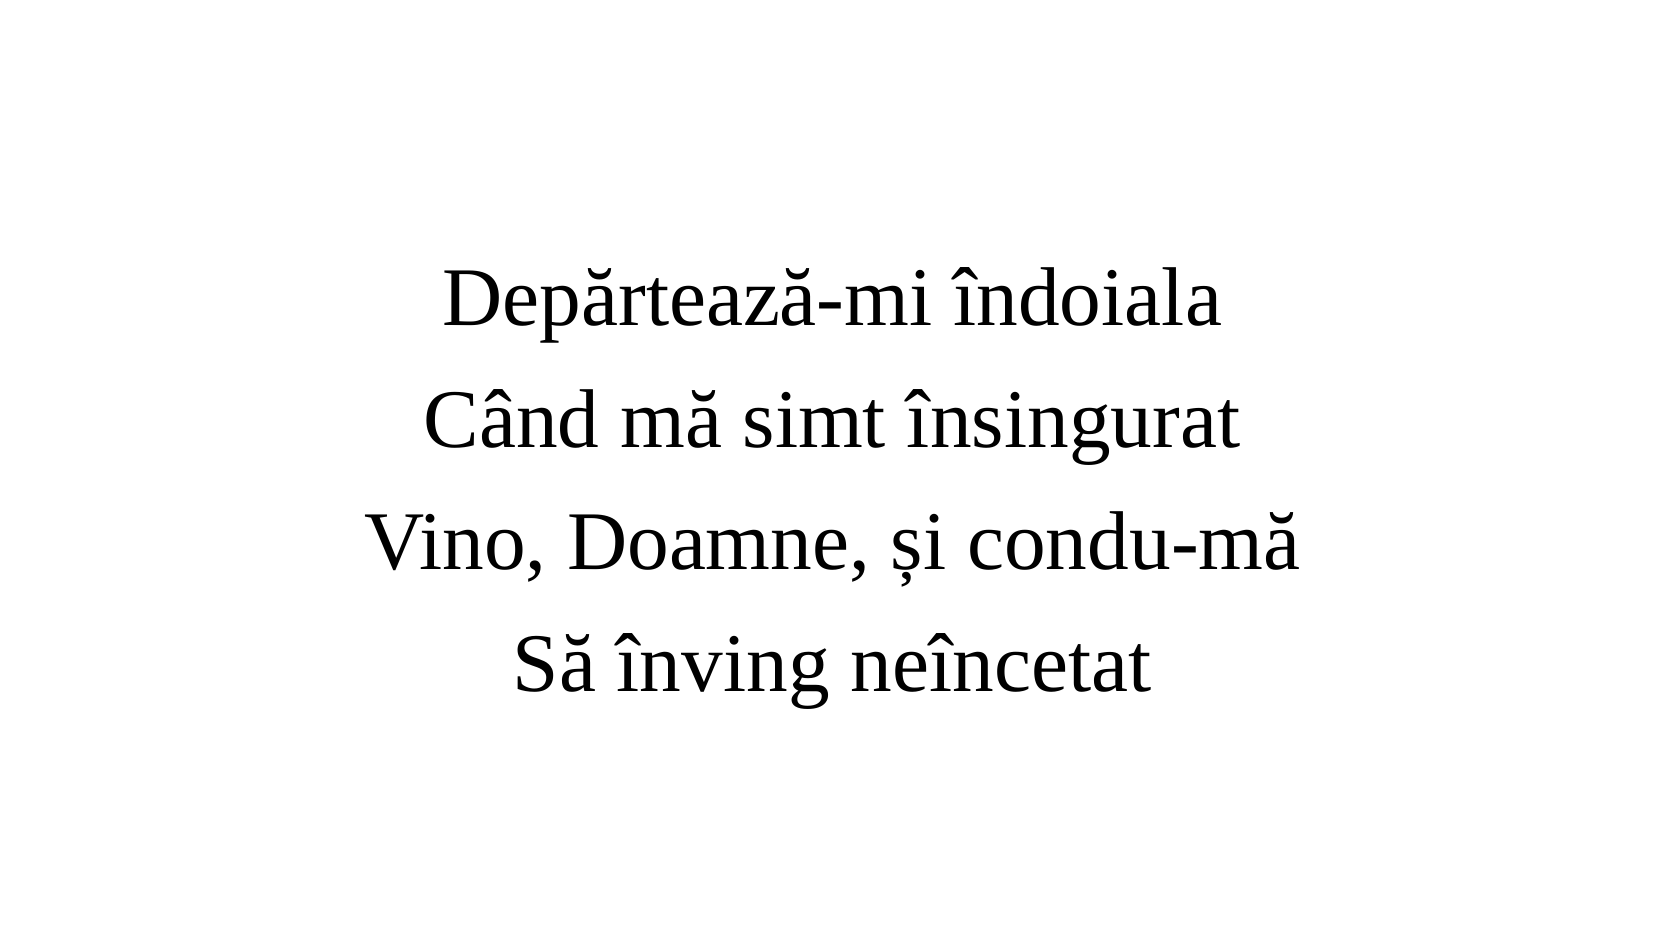

# Depărtează-mi îndoiala
Când mă simt însingurat
Vino, Doamne, și condu-mă
Să înving neîncetat